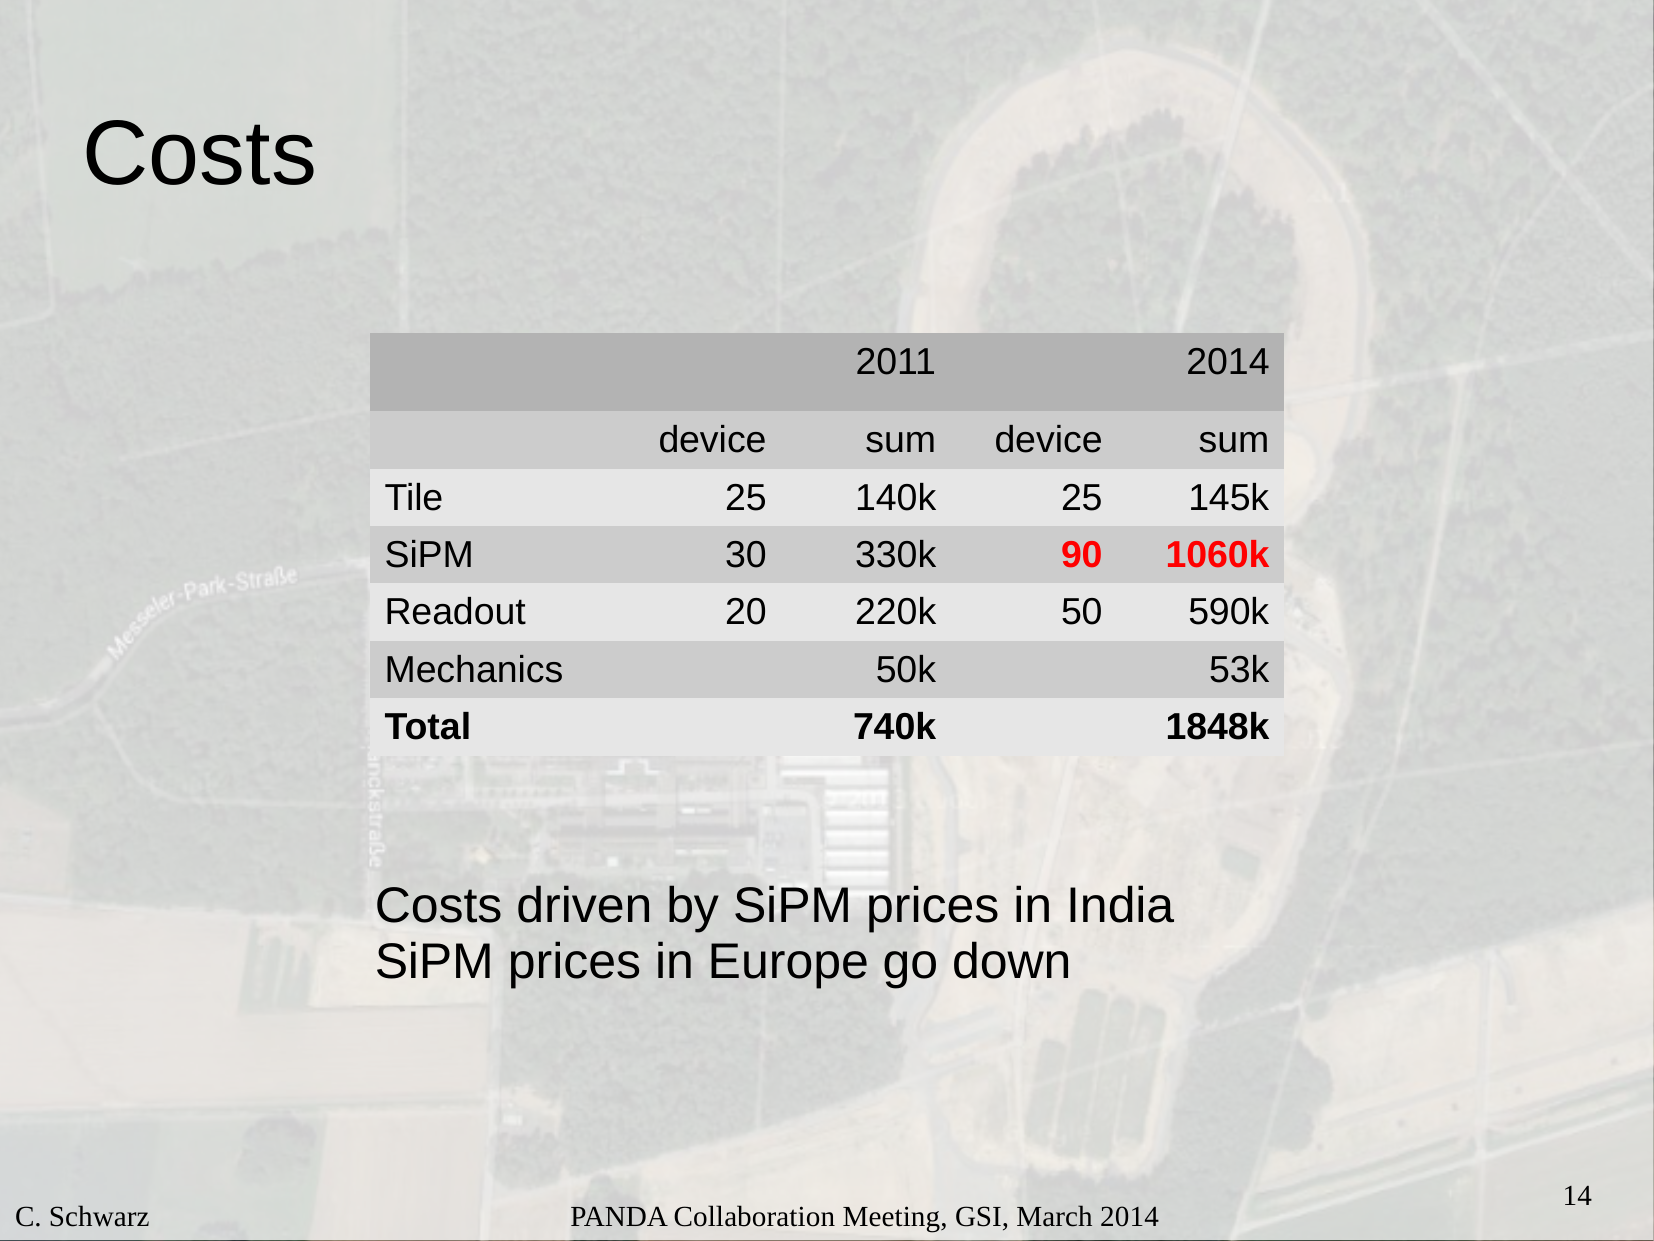

# Costs
| | | 2011 | | 2014 |
| --- | --- | --- | --- | --- |
| | device | sum | device | sum |
| Tile | 25 | 140k | 25 | 145k |
| SiPM | 30 | 330k | 90 | 1060k |
| Readout | 20 | 220k | 50 | 590k |
| Mechanics | | 50k | | 53k |
| Total | | 740k | | 1848k |
Costs driven by SiPM prices in India
SiPM prices in Europe go down
14